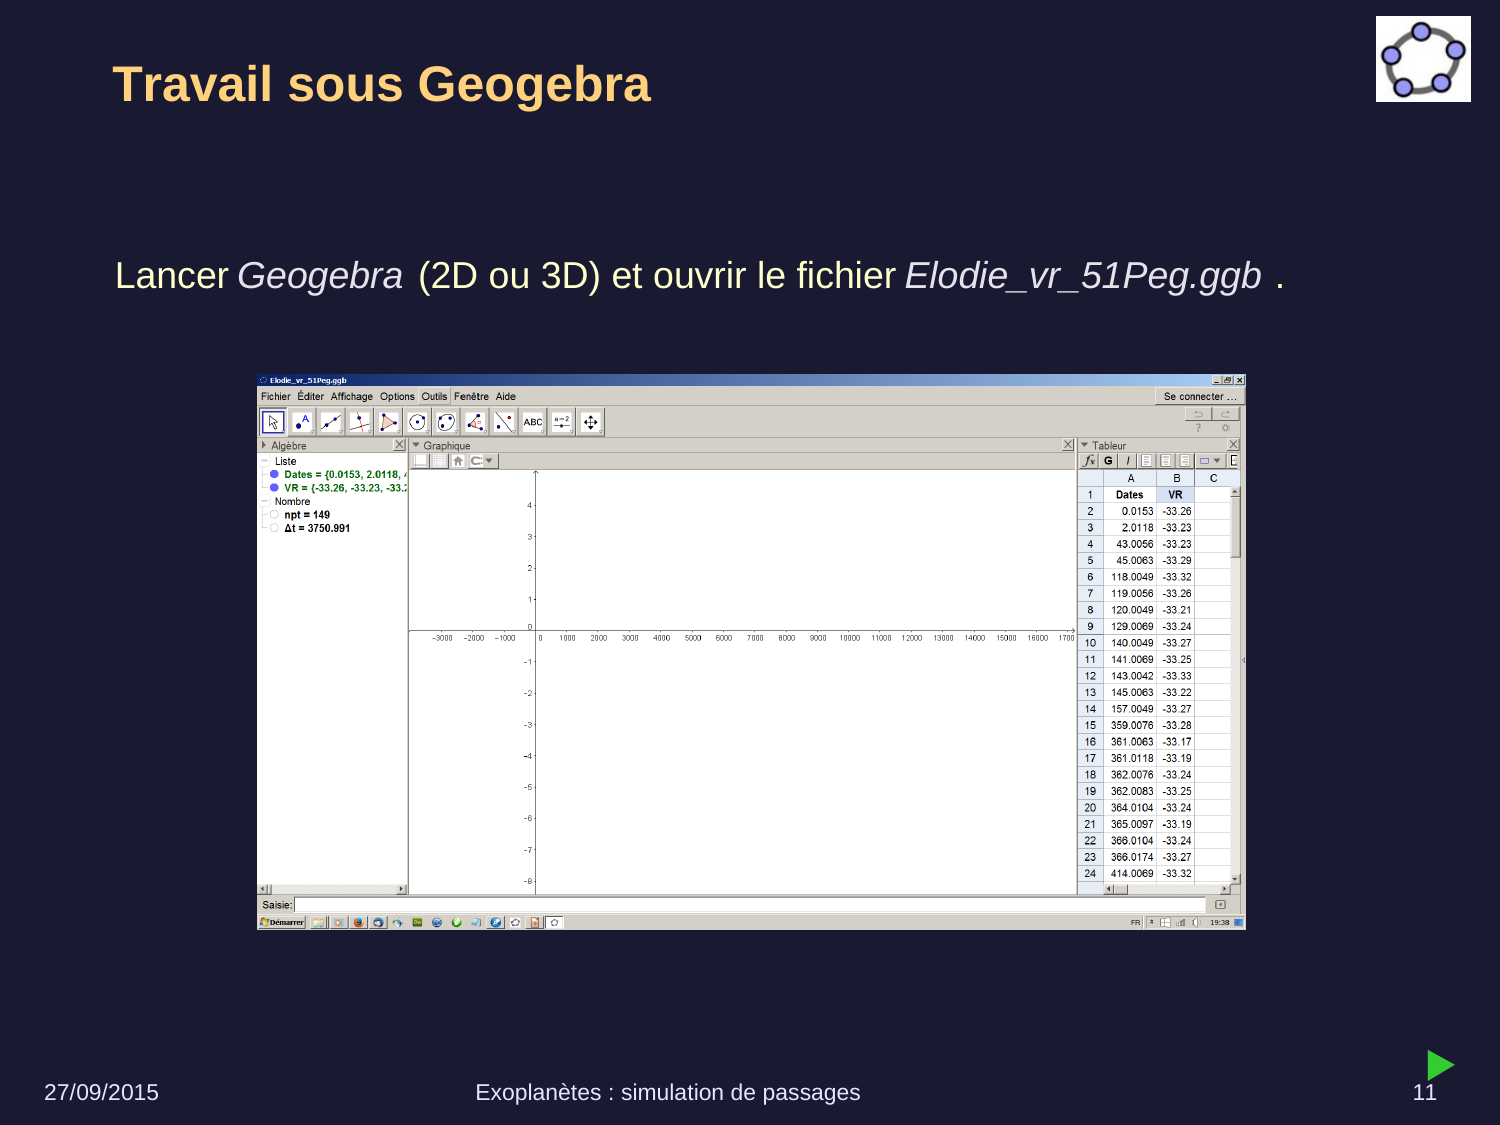

Travail sous Geogebra
Lancer (2D ou 3D) et ouvrir le fichier .
Geogebra
Elodie_vr_51Peg.ggb

27/09/2015
Exoplanètes : simulation de passages
11